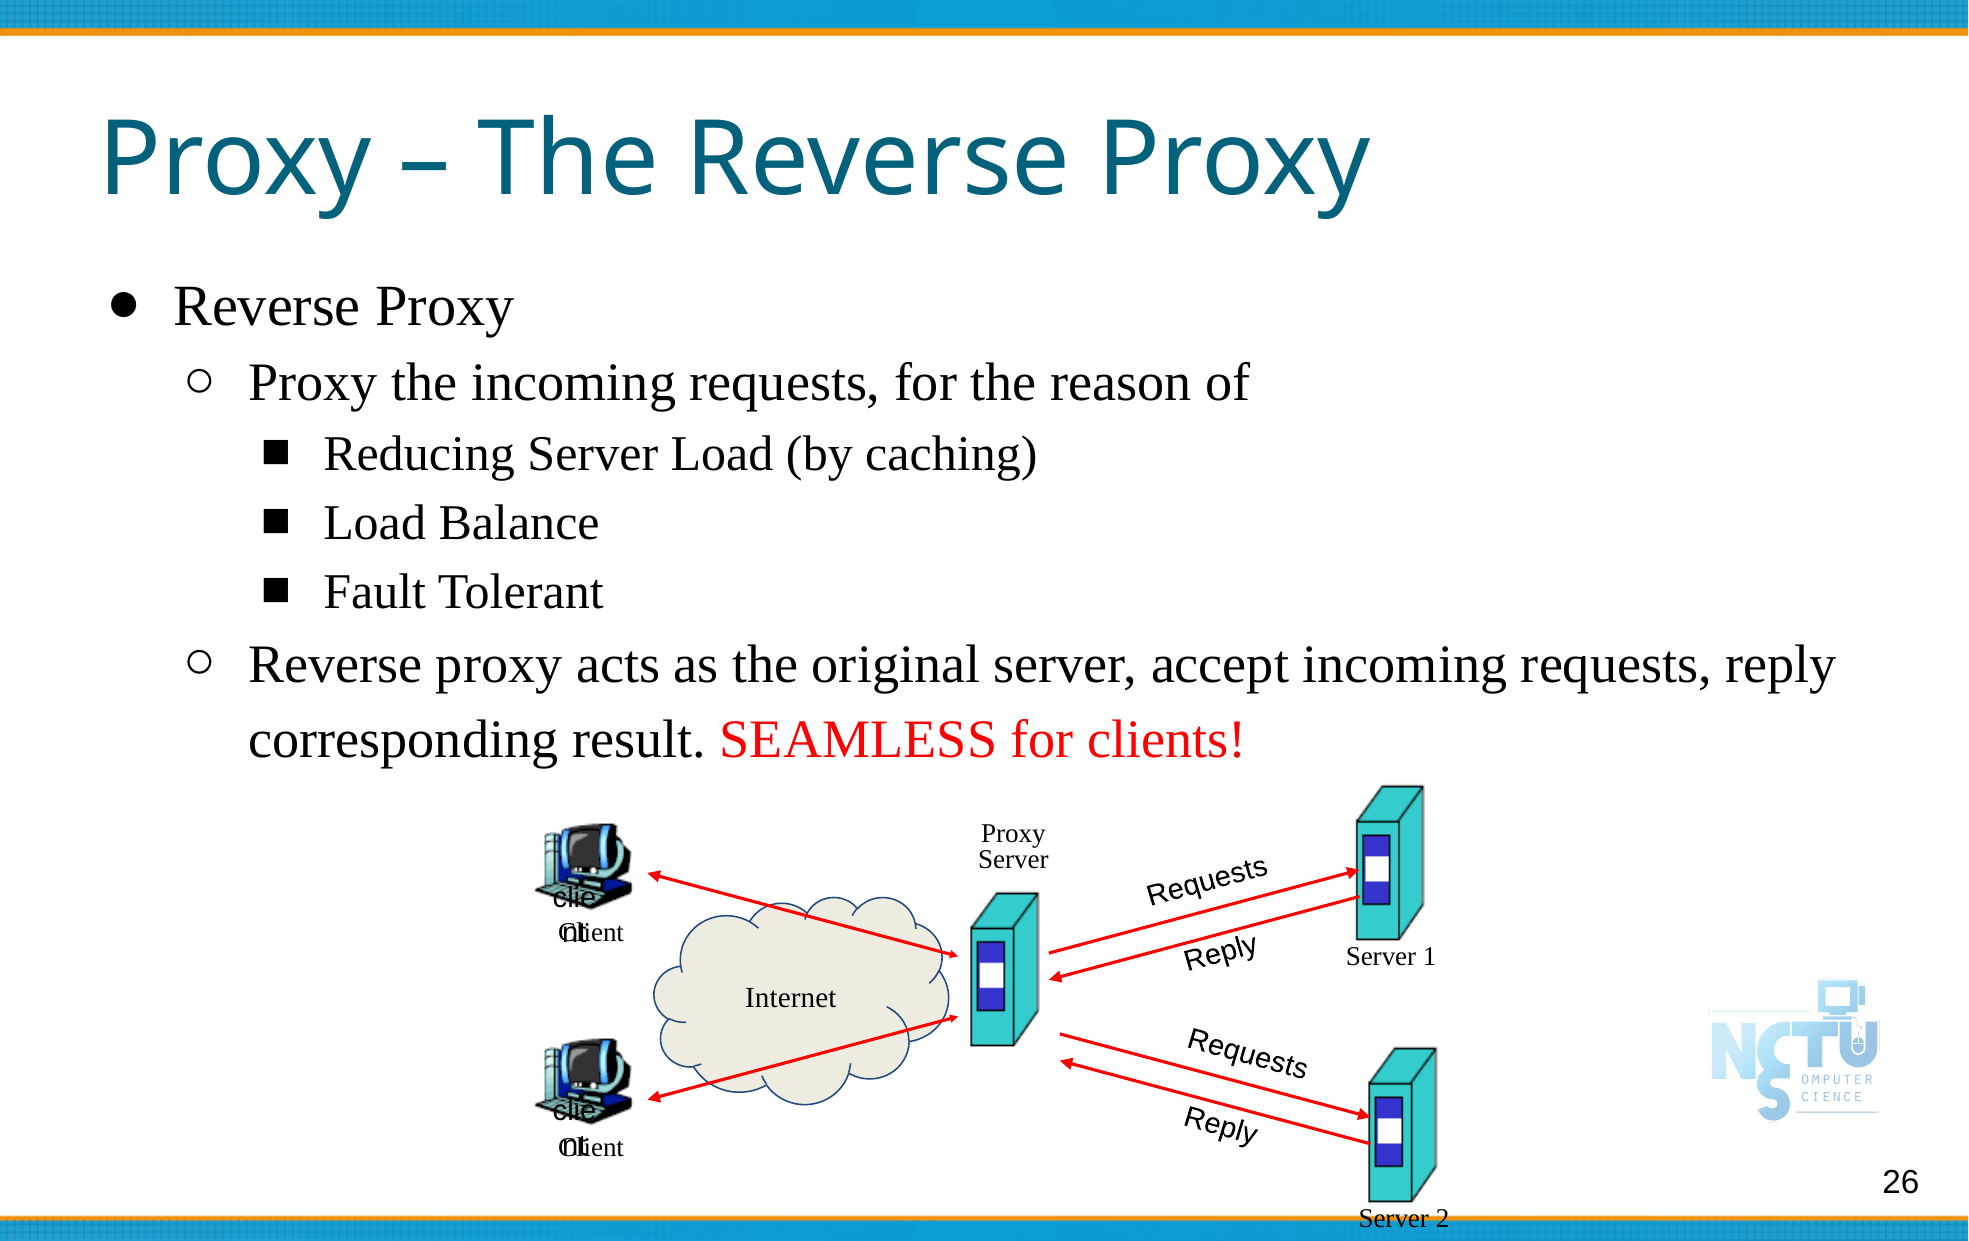

Proxy – The Reverse Proxy
# Reverse Proxy
Proxy the incoming requests, for the reason of
Reducing Server Load (by caching)
Load Balance
Fault Tolerant
Reverse proxy acts as the original server, accept incoming requests, reply corresponding result. SEAMLESS for clients!
Proxy
Server
client
Server 1
client
Requests
Client
Reply
Client
Internet
Requests
Reply
Server 2